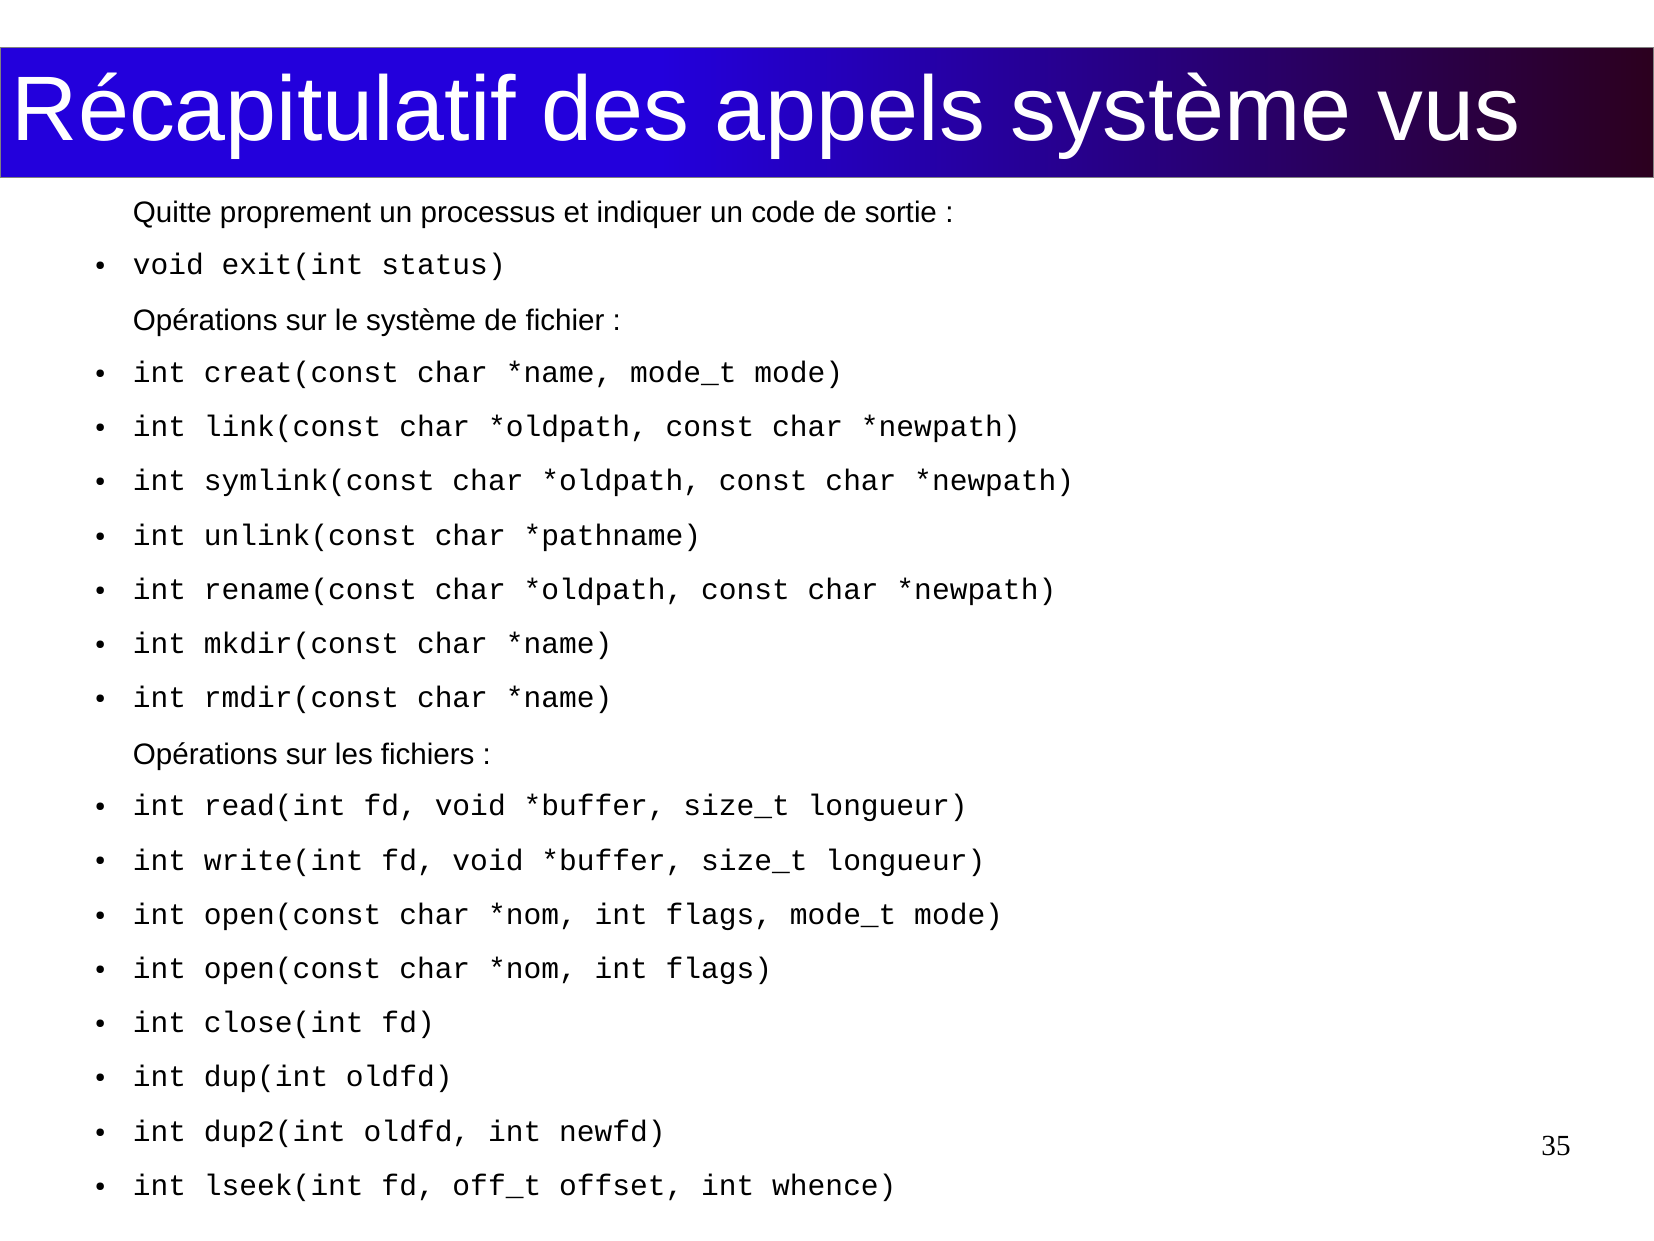

# Récapitulatif des appels système vus
Quitte proprement un processus et indiquer un code de sortie :
void exit(int status)
Opérations sur le système de fichier :
int creat(const char *name, mode_t mode)
int link(const char *oldpath, const char *newpath)
int symlink(const char *oldpath, const char *newpath)
int unlink(const char *pathname)
int rename(const char *oldpath, const char *newpath)
int mkdir(const char *name)
int rmdir(const char *name)
Opérations sur les fichiers :
int read(int fd, void *buffer, size_t longueur)
int write(int fd, void *buffer, size_t longueur)
int open(const char *nom, int flags, mode_t mode)
int open(const char *nom, int flags)
int close(int fd)
int dup(int oldfd)
int dup2(int oldfd, int newfd)
int lseek(int fd, off_t offset, int whence)
35